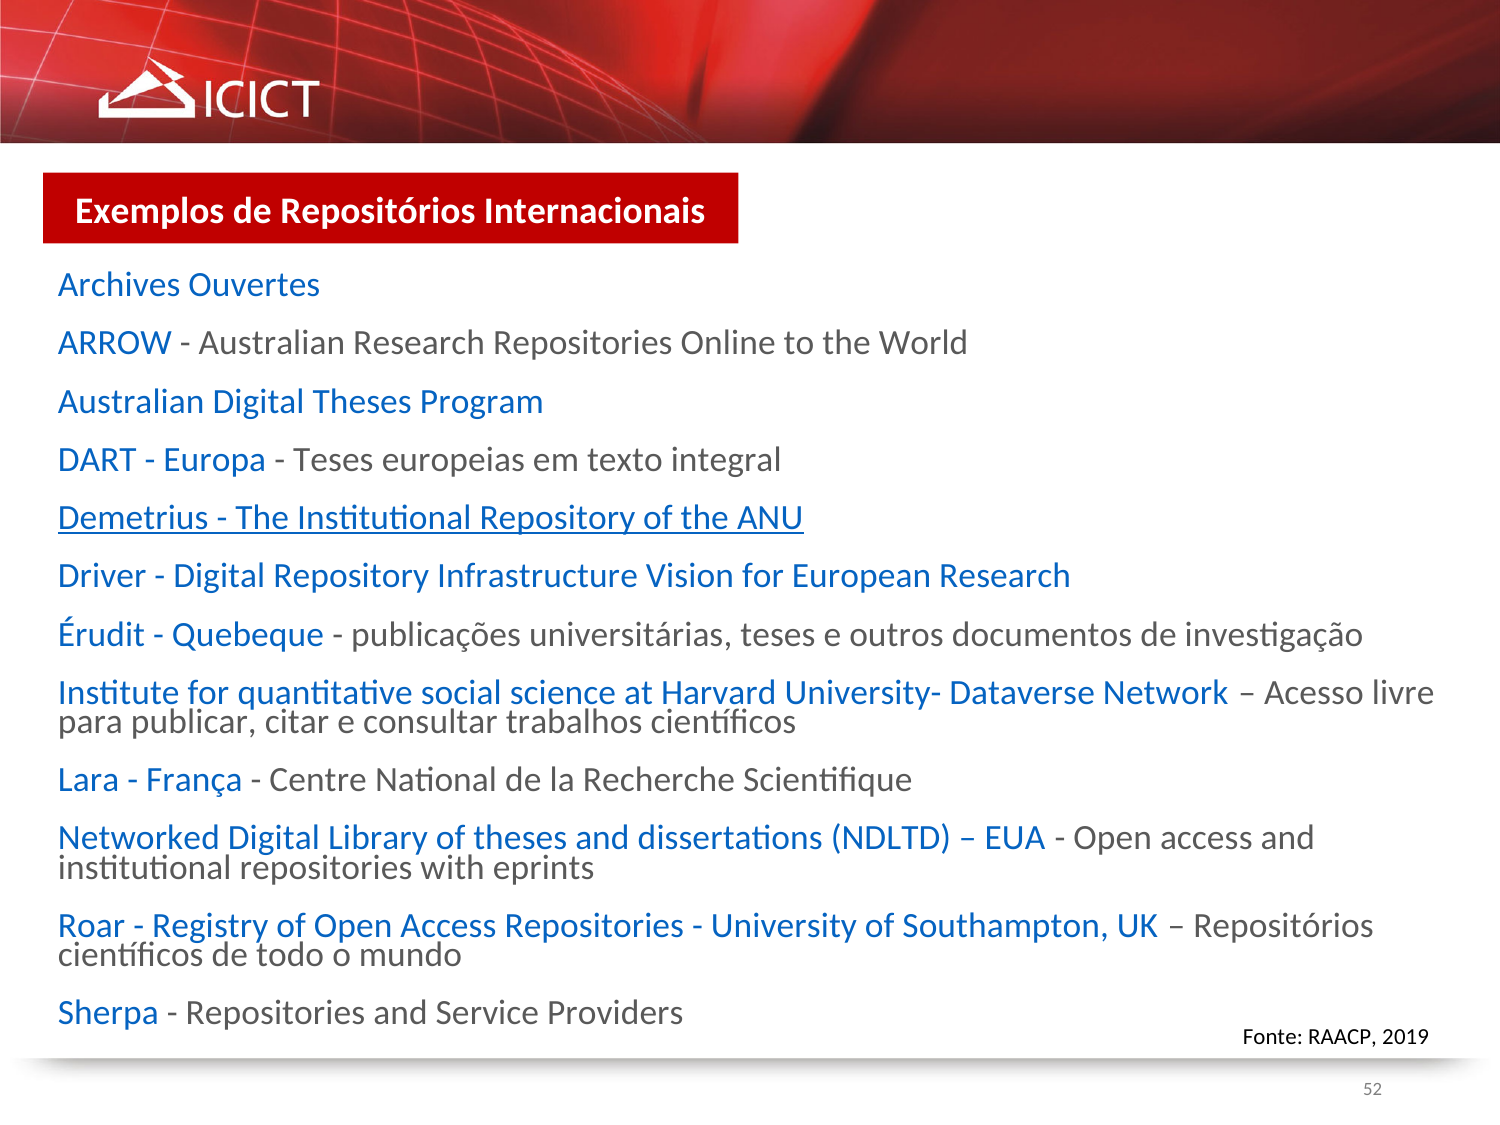

Exemplos de Repositórios Internacionais
Archives Ouvertes
ARROW - Australian Research Repositories Online to the World
Australian Digital Theses Program
DART - Europa - Teses europeias em texto integral
Demetrius - The Institutional Repository of the ANU
Driver - Digital Repository Infrastructure Vision for European Research
Érudit - Quebeque - publicações universitárias, teses e outros documentos de investigação
Institute for quantitative social science at Harvard University- Dataverse Network – Acesso livre para publicar, citar e consultar trabalhos científicos
Lara - França - Centre National de la Recherche Scientifique
Networked Digital Library of theses and dissertations (NDLTD) – EUA - Open access and institutional repositories with eprints
Roar - Registry of Open Access Repositories - University of Southampton, UK – Repositórios científicos de todo o mundo
Sherpa - Repositories and Service Providers
Fonte: RAACP, 2019